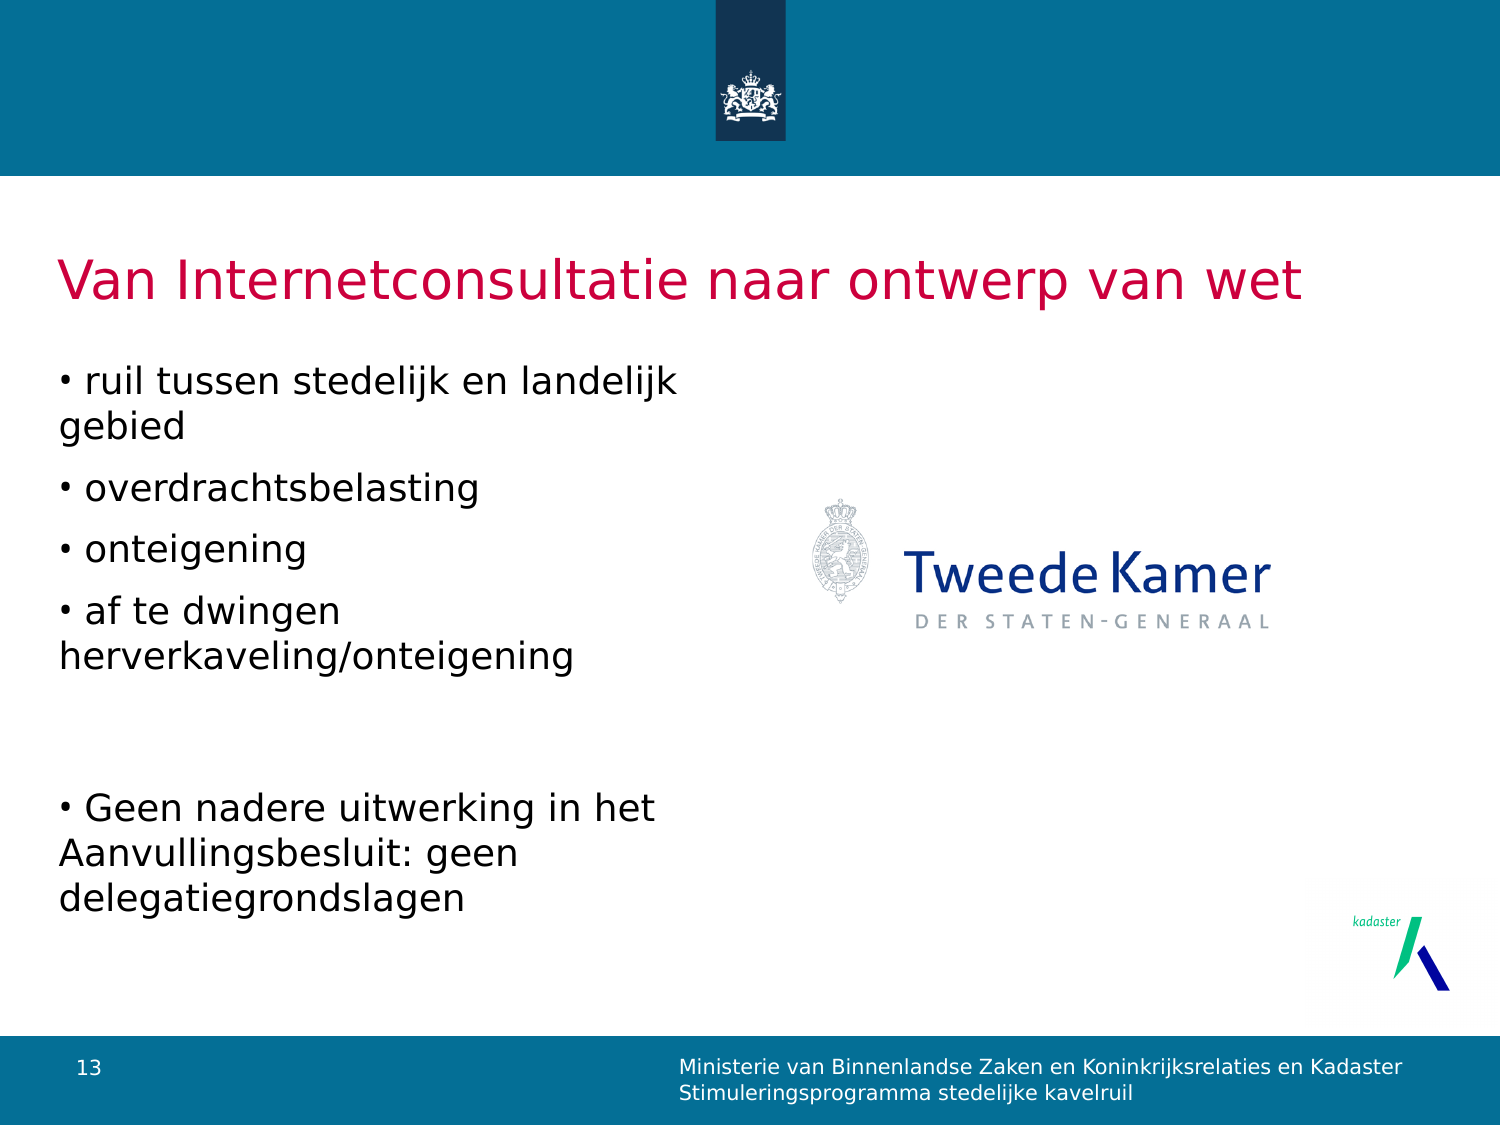

# Van Internetconsultatie naar ontwerp van wet
 ruil tussen stedelijk en landelijk gebied
 overdrachtsbelasting
 onteigening
 af te dwingen herverkaveling/onteigening
 Geen nadere uitwerking in het Aanvullingsbesluit: geen delegatiegrondslagen
Ministerie van Binnenlandse Zaken en Koninkrijksrelaties en Kadaster
Stimuleringsprogramma stedelijke kavelruil